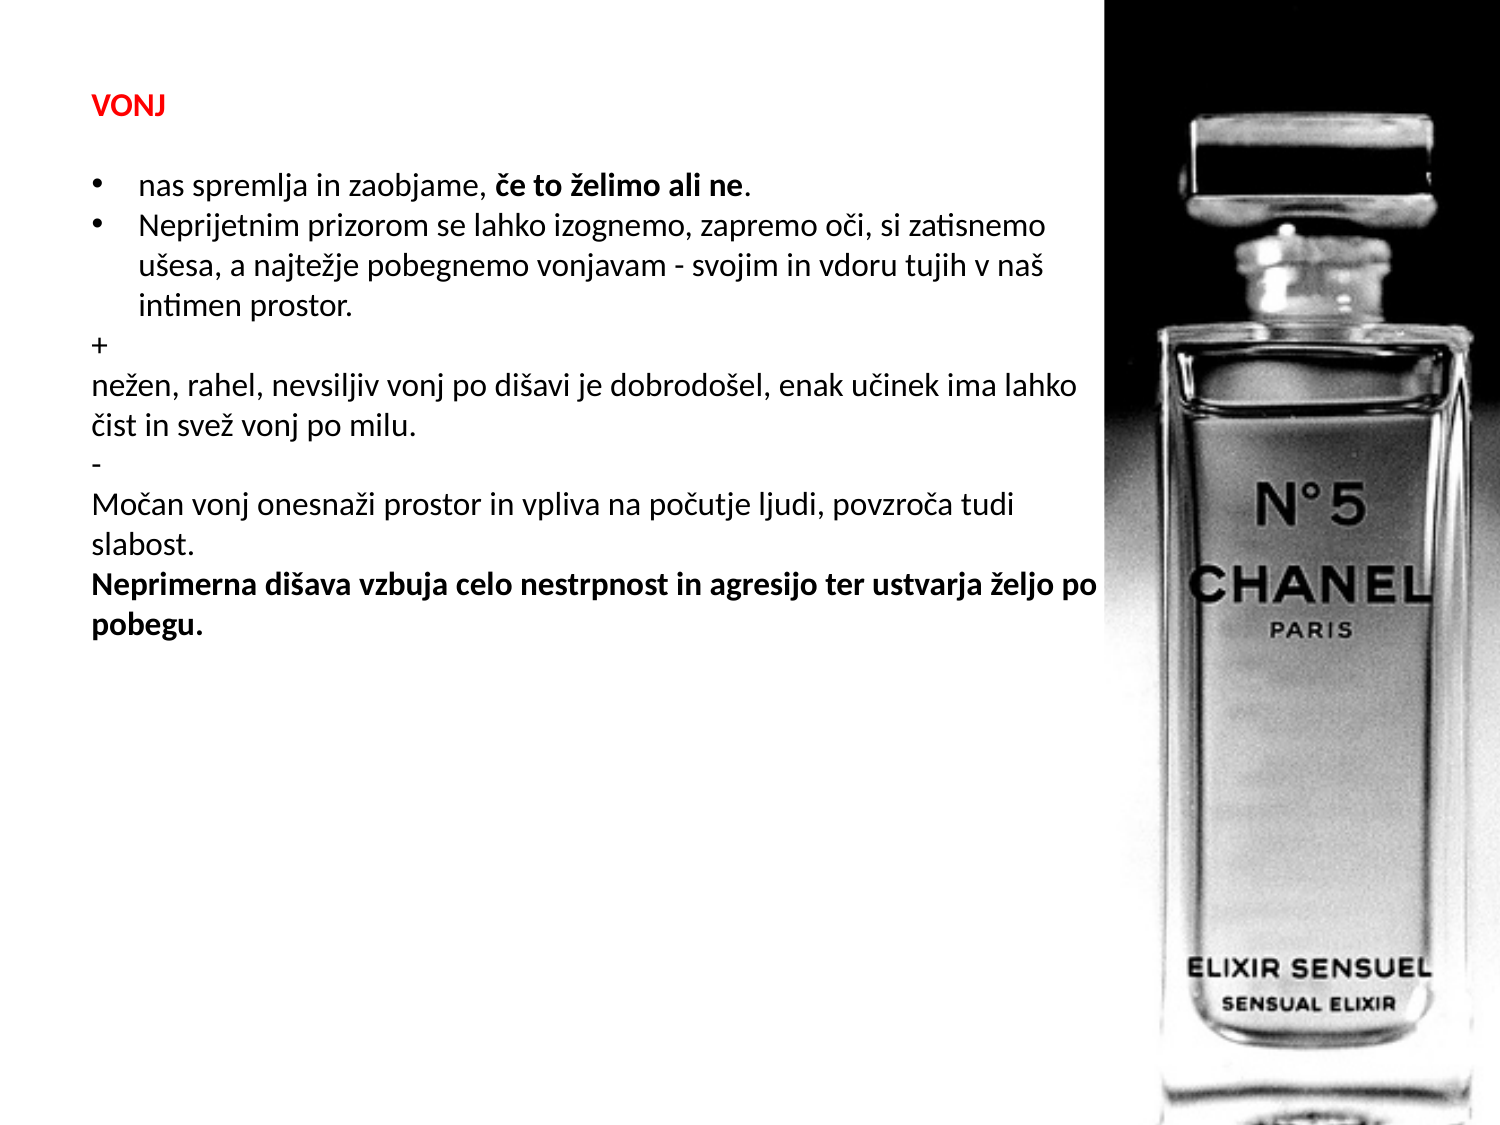

VONJ
nas spremlja in zaobjame, če to želimo ali ne.
Neprijetnim prizorom se lahko izognemo, zapremo oči, si zatisnemo ušesa, a najtežje pobegnemo vonjavam - svojim in vdoru tujih v naš intimen prostor.
+
nežen, rahel, nevsiljiv vonj po dišavi je dobrodošel, enak učinek ima lahko čist in svež vonj po milu.
-
Močan vonj onesnaži prostor in vpliva na počutje ljudi, povzroča tudi slabost.
Neprimerna dišava vzbuja celo nestrpnost in agresijo ter ustvarja željo po pobegu.